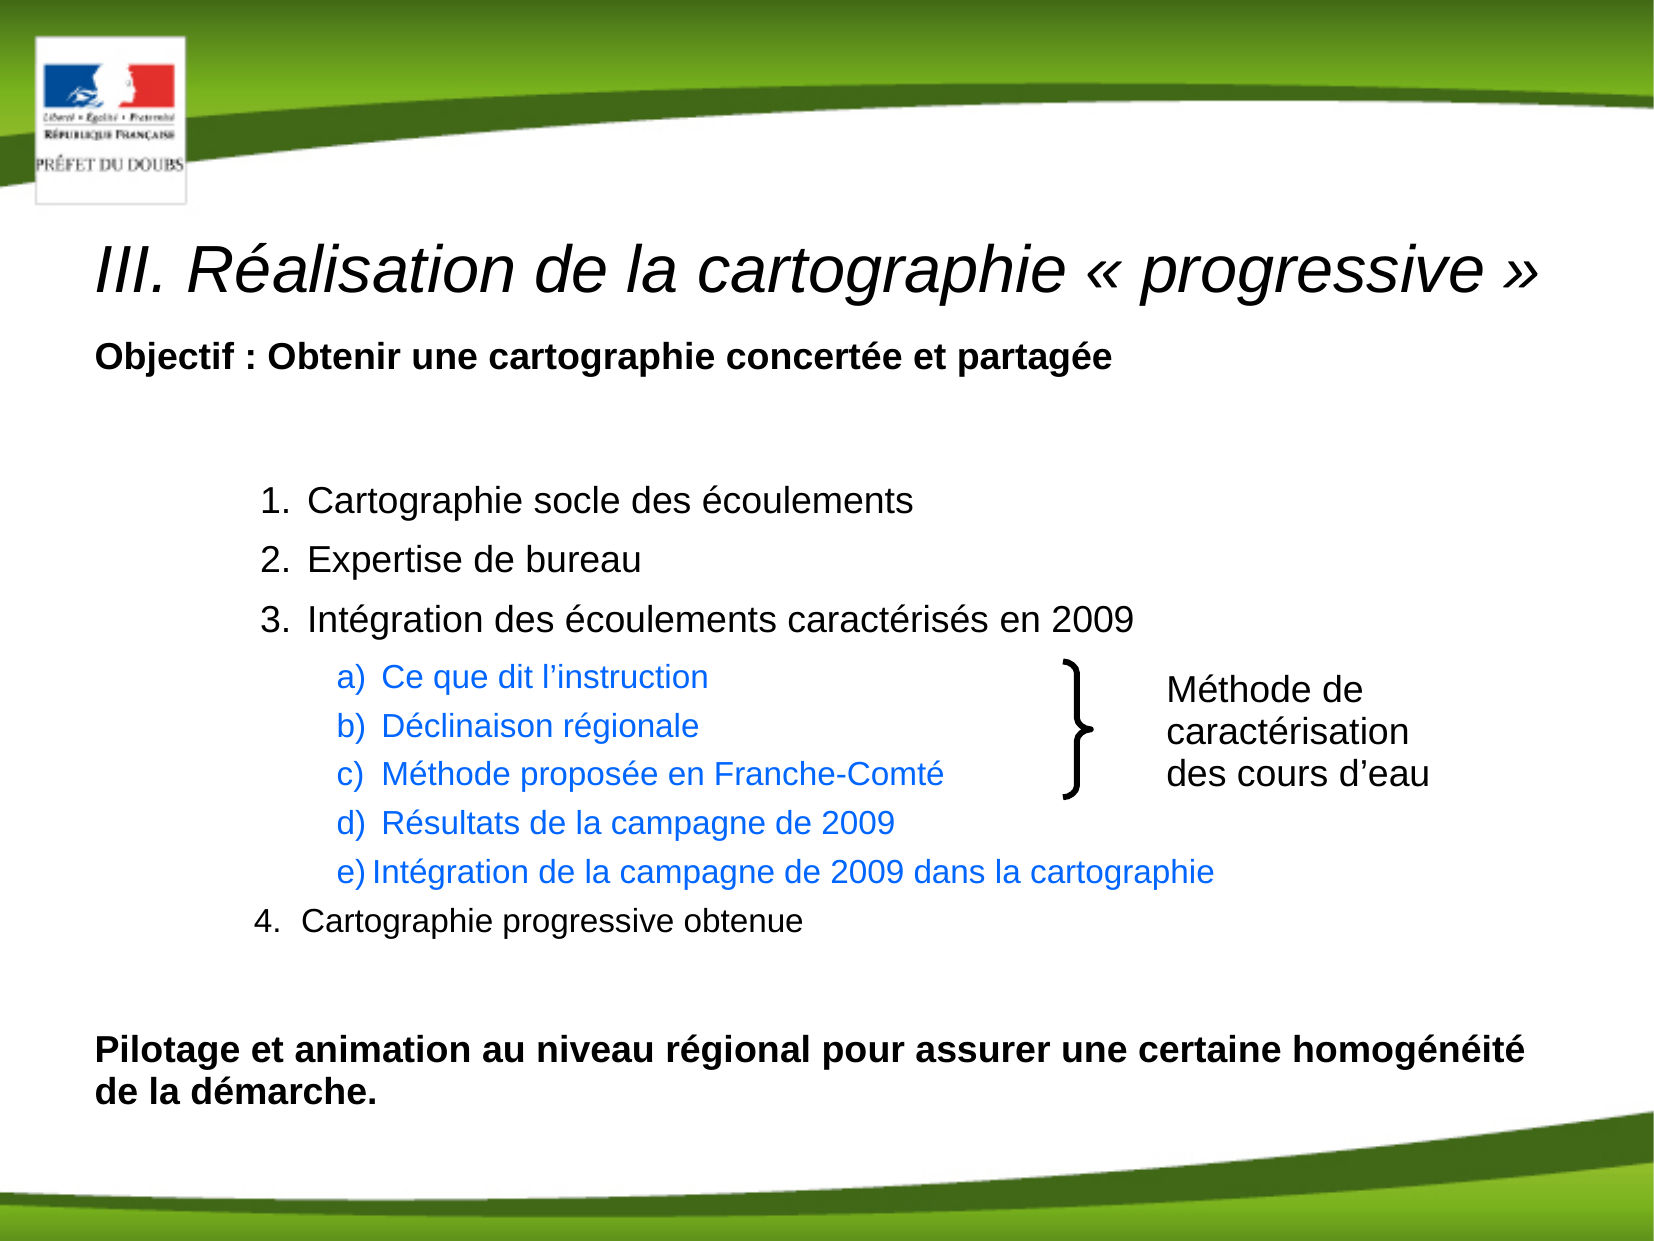

#
 Réalisation de la cartographie « progressive »
Objectif : Obtenir une cartographie concertée et partagée
Cartographie socle des écoulements
Expertise de bureau
Intégration des écoulements caractérisés en 2009
 Ce que dit l’instruction
 Déclinaison régionale
 Méthode proposée en Franche-Comté
 Résultats de la campagne de 2009
Intégration de la campagne de 2009 dans la cartographie
Cartographie progressive obtenue
Pilotage et animation au niveau régional pour assurer une certaine homogénéité de la démarche.
Méthode de caractérisation des cours d’eau